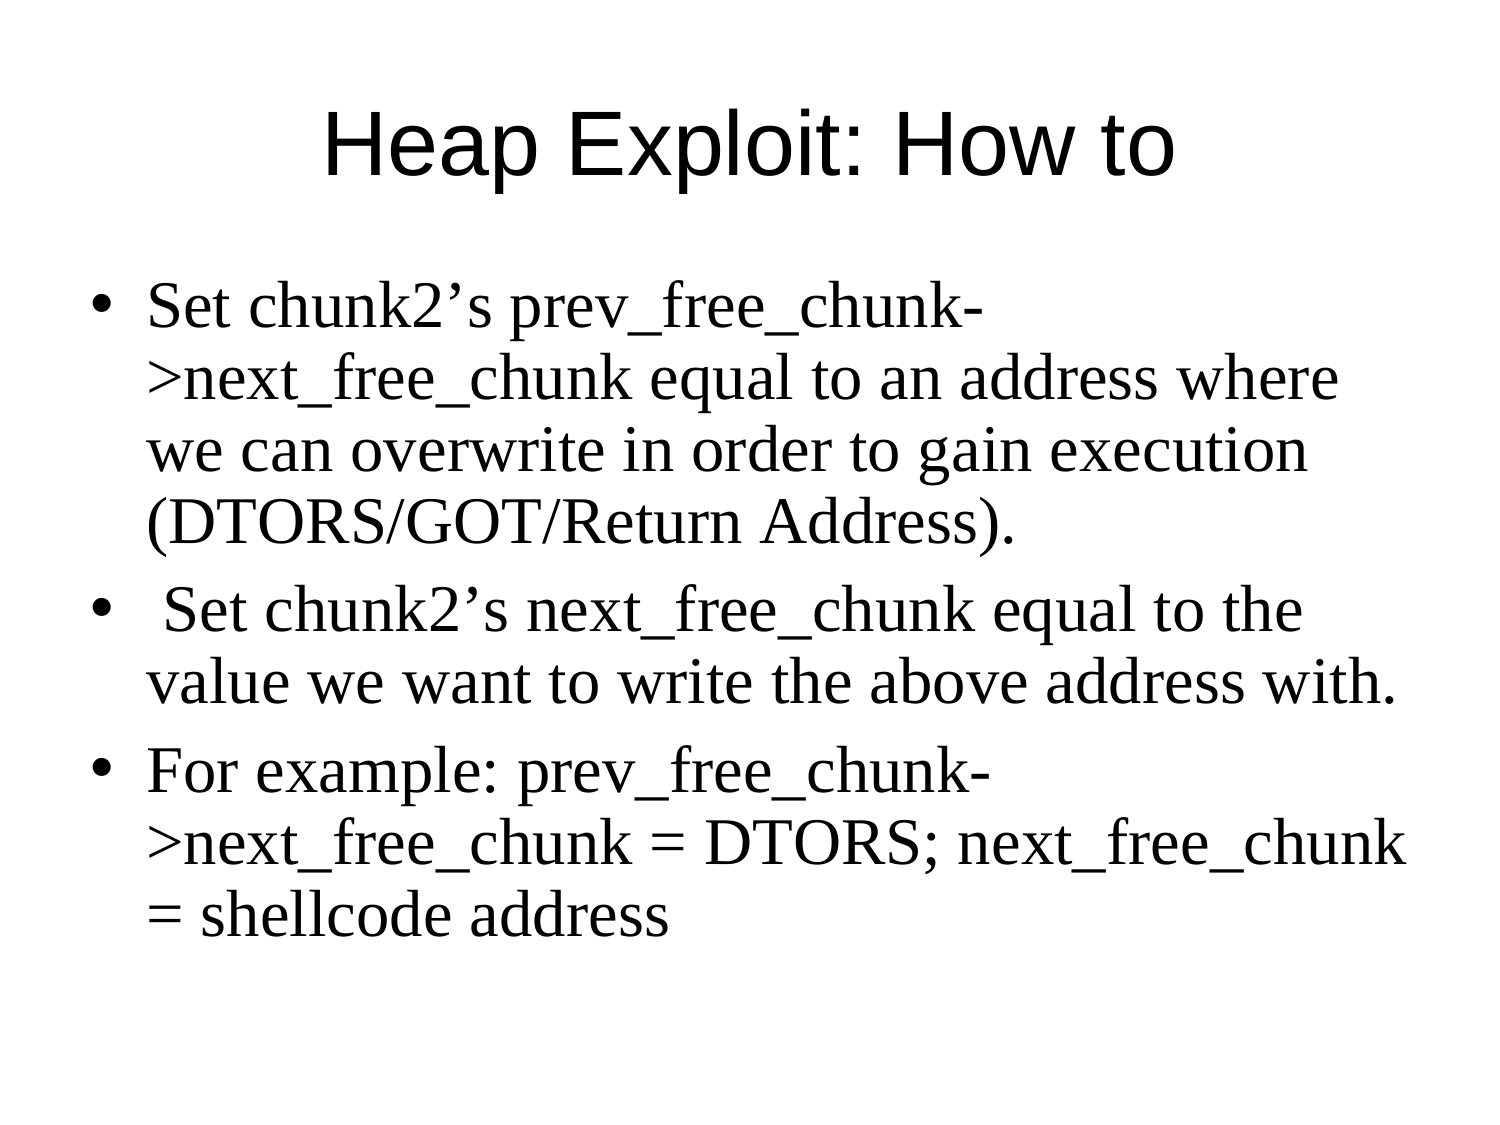

# Heap Exploit: How to
Set chunk2’s prev_free_chunk->next_free_chunk equal to an address where we can overwrite in order to gain execution (DTORS/GOT/Return Address).
 Set chunk2’s next_free_chunk equal to the value we want to write the above address with.
For example: prev_free_chunk->next_free_chunk = DTORS; next_free_chunk = shellcode address